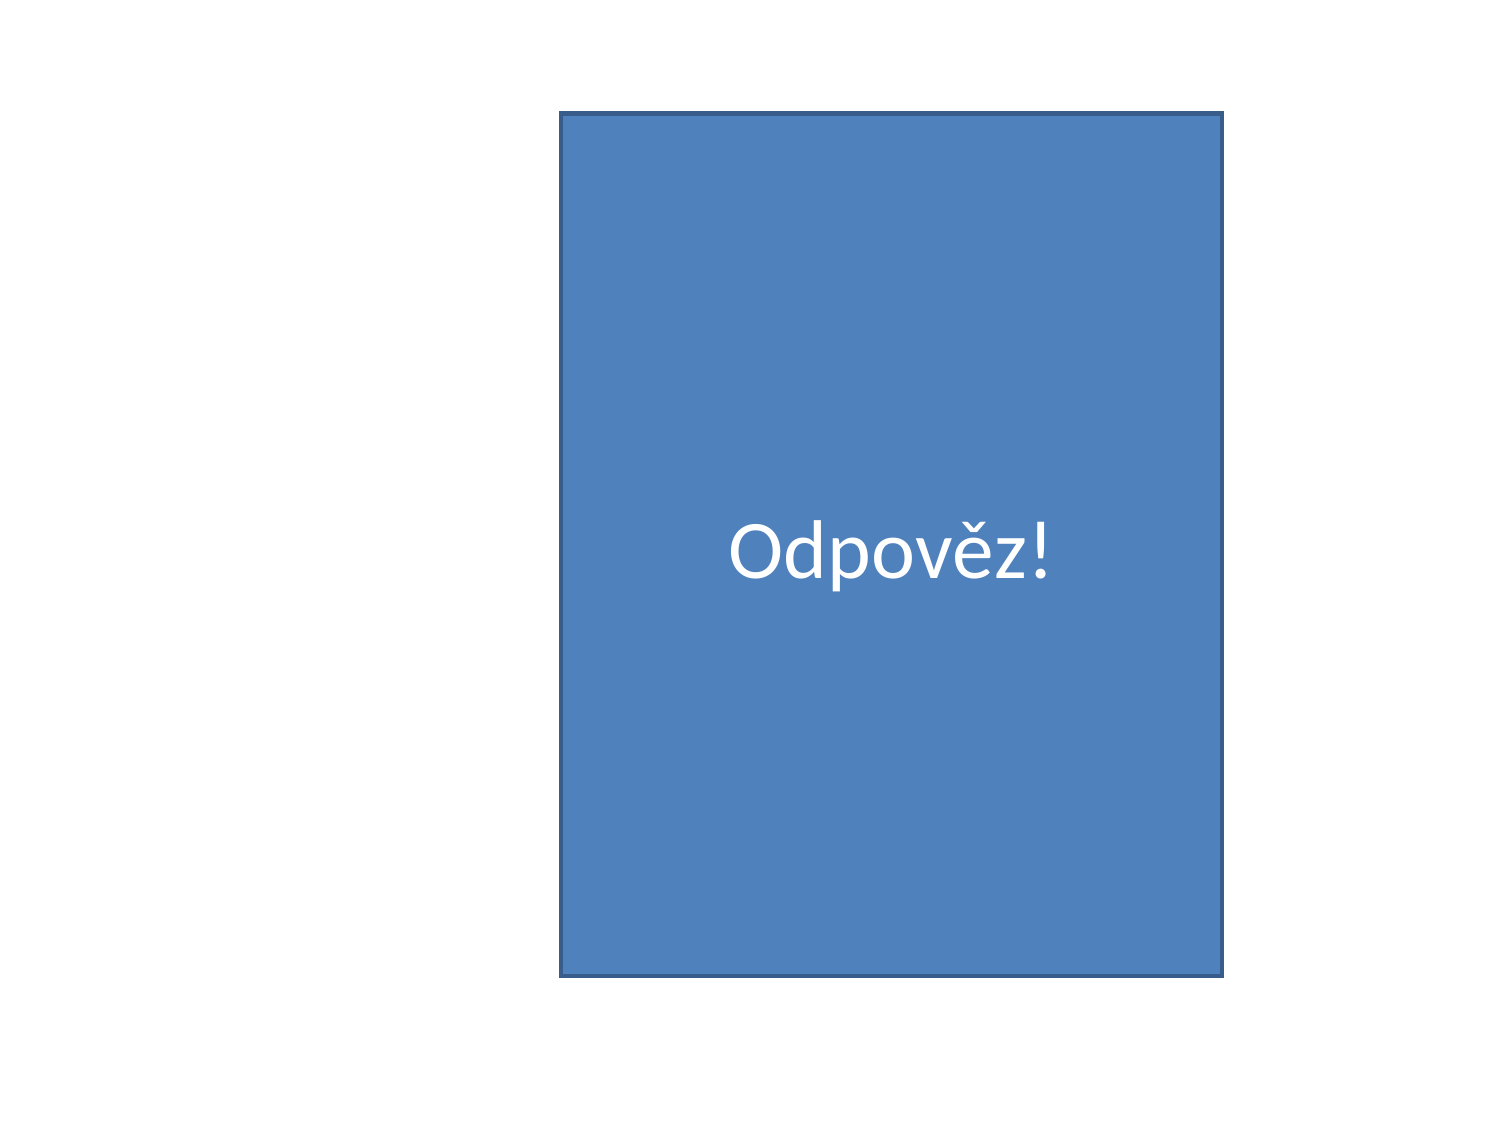

Odpověz!
Vypočítejte hustotu látky
zelené a žluté krychličky.
3